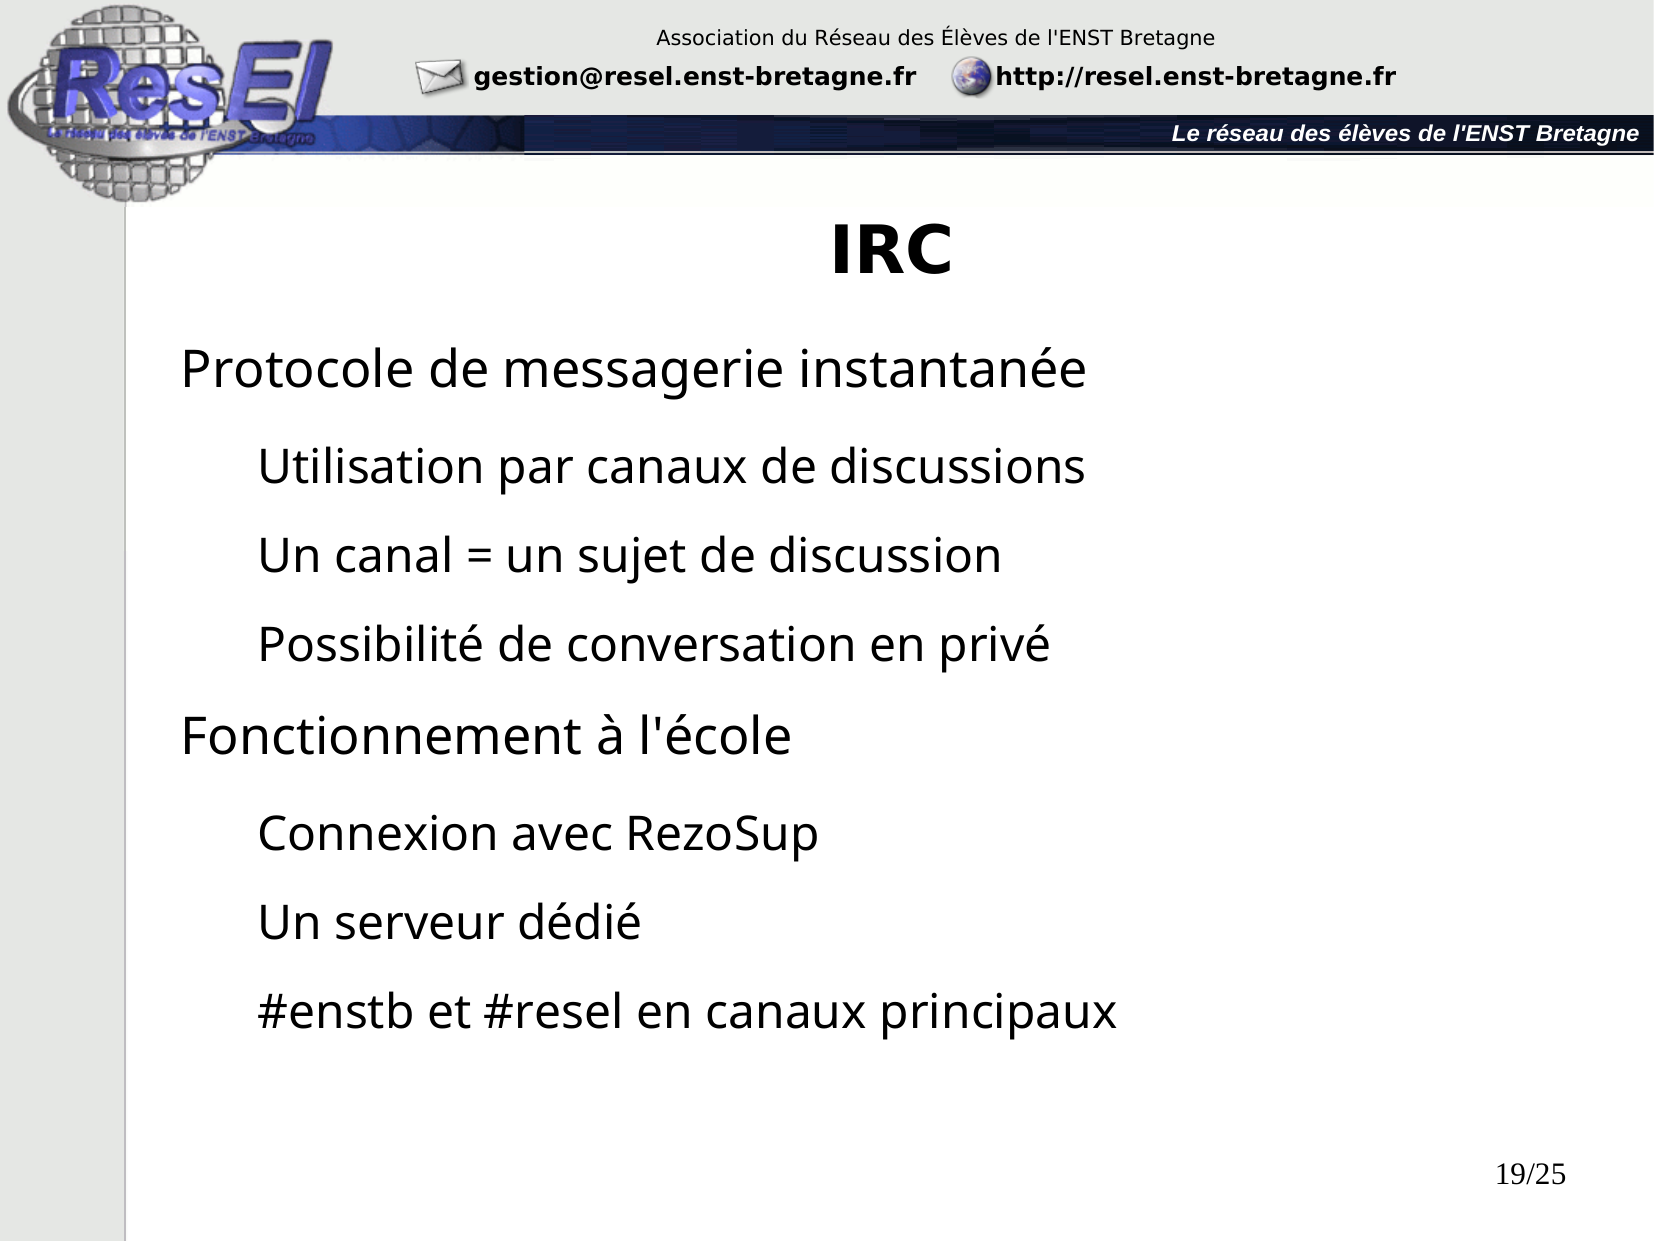

# IRC
Protocole de messagerie instantanée
Utilisation par canaux de discussions
Un canal = un sujet de discussion
Possibilité de conversation en privé
Fonctionnement à l'école
Connexion avec RezoSup
Un serveur dédié
#enstb et #resel en canaux principaux